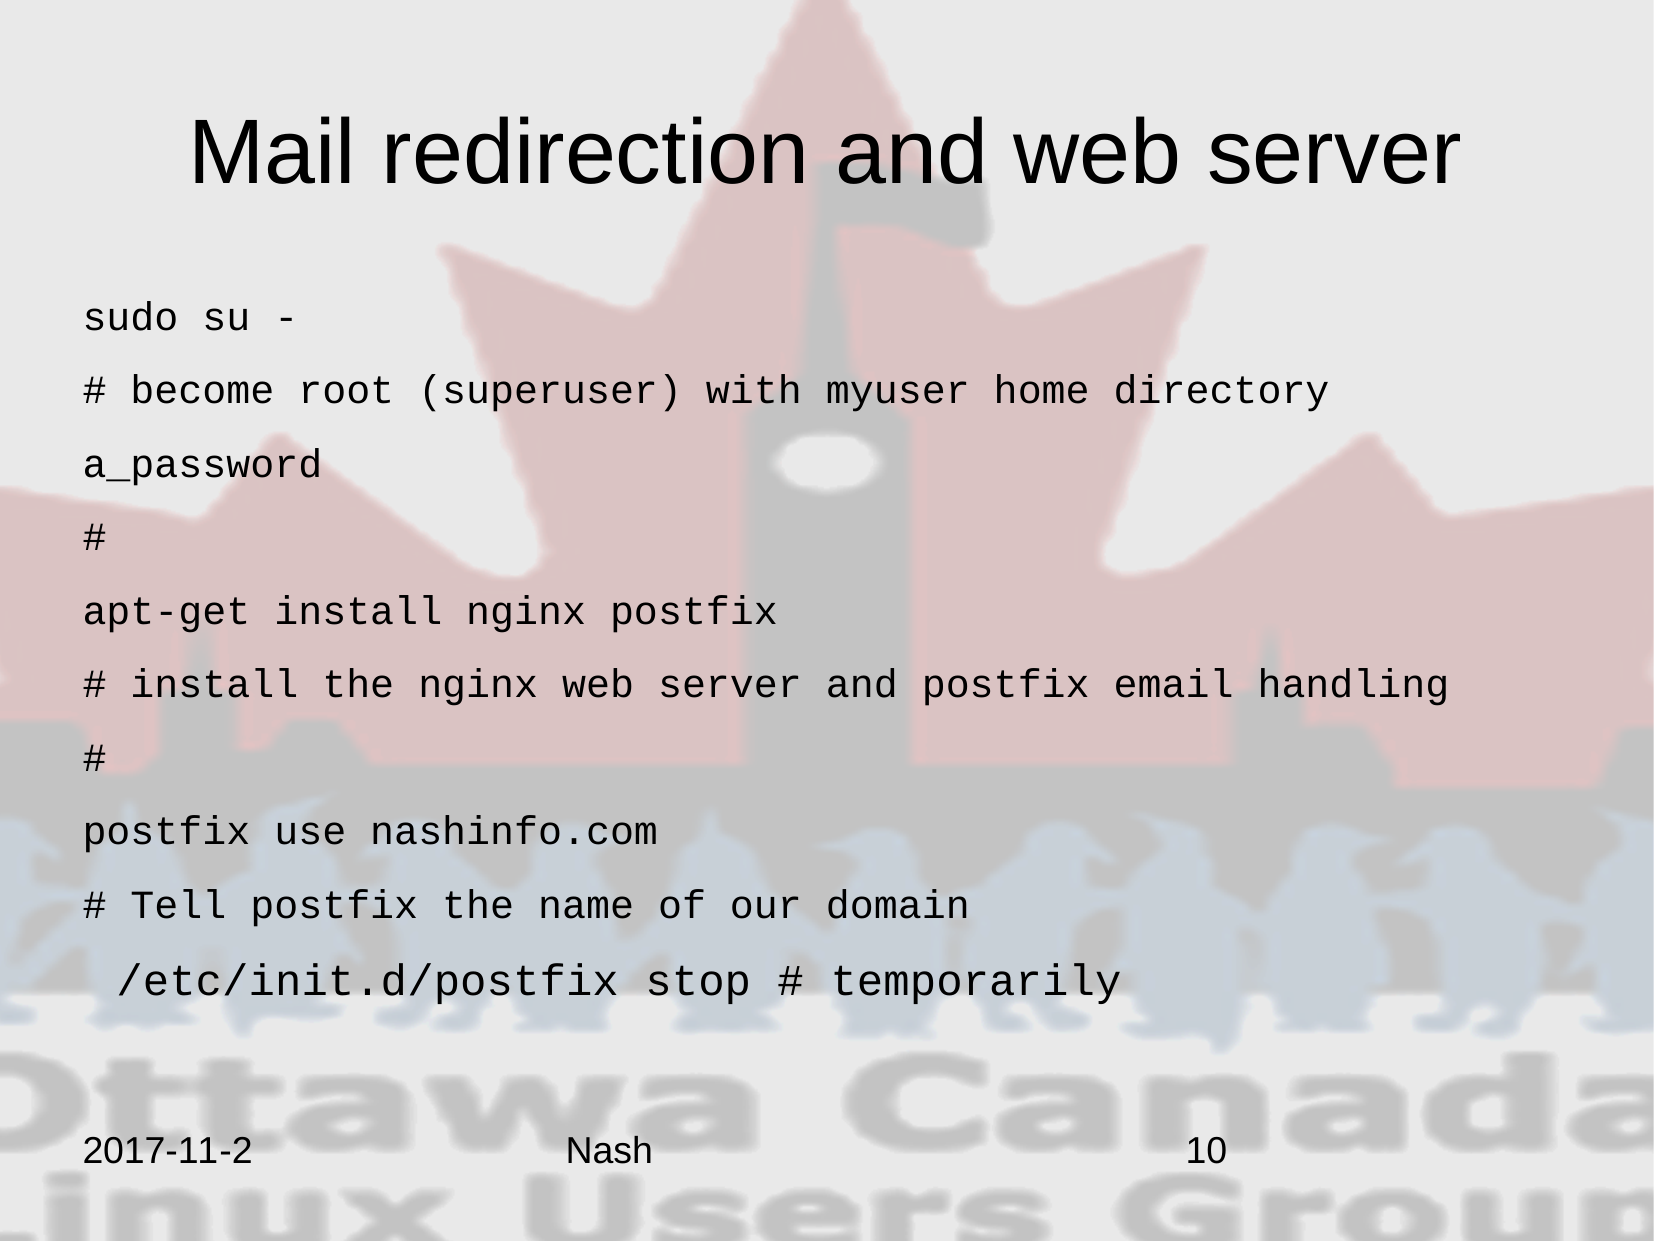

# Mail redirection and web server
sudo su -
# become root (superuser) with myuser home directory
a_password
#
apt-get install nginx postfix
# install the nginx web server and postfix email handling
#
postfix use nashinfo.com
# Tell postfix the name of our domain
/etc/init.d/postfix stop # temporarily
10